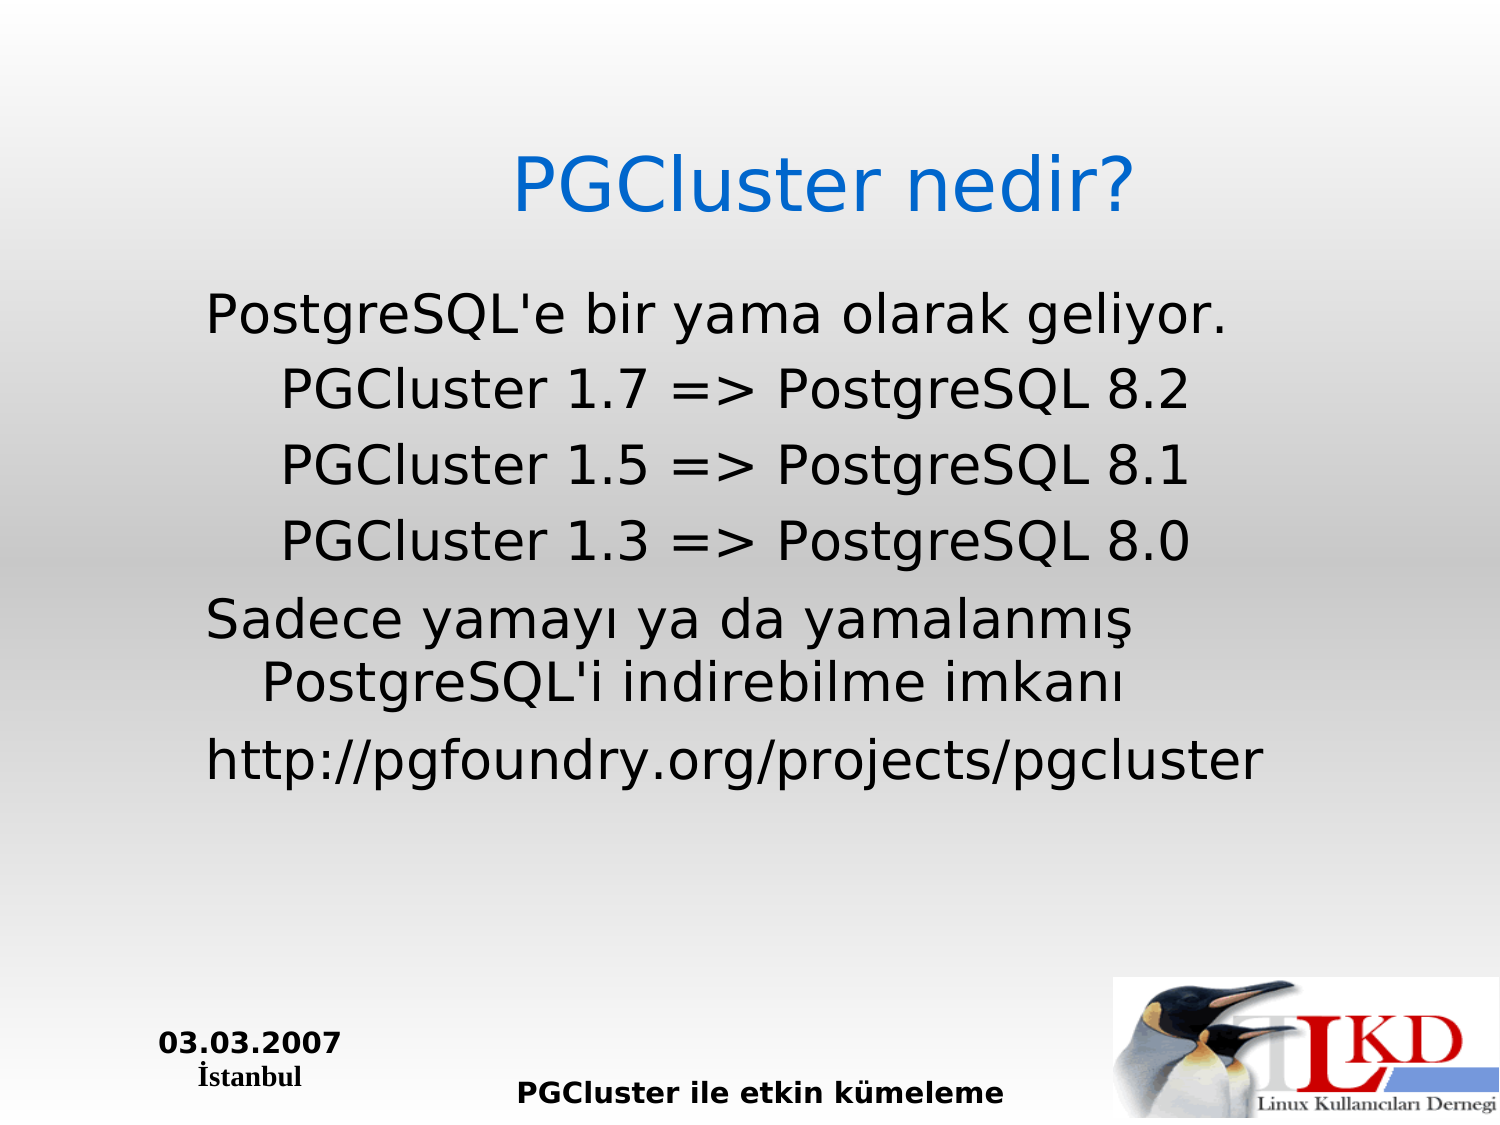

# PGCluster nedir?
PostgreSQL'e bir yama olarak geliyor.
PGCluster 1.7 => PostgreSQL 8.2
PGCluster 1.5 => PostgreSQL 8.1
PGCluster 1.3 => PostgreSQL 8.0
Sadece yamayı ya da yamalanmış PostgreSQL'i indirebilme imkanı
http://pgfoundry.org/projects/pgcluster